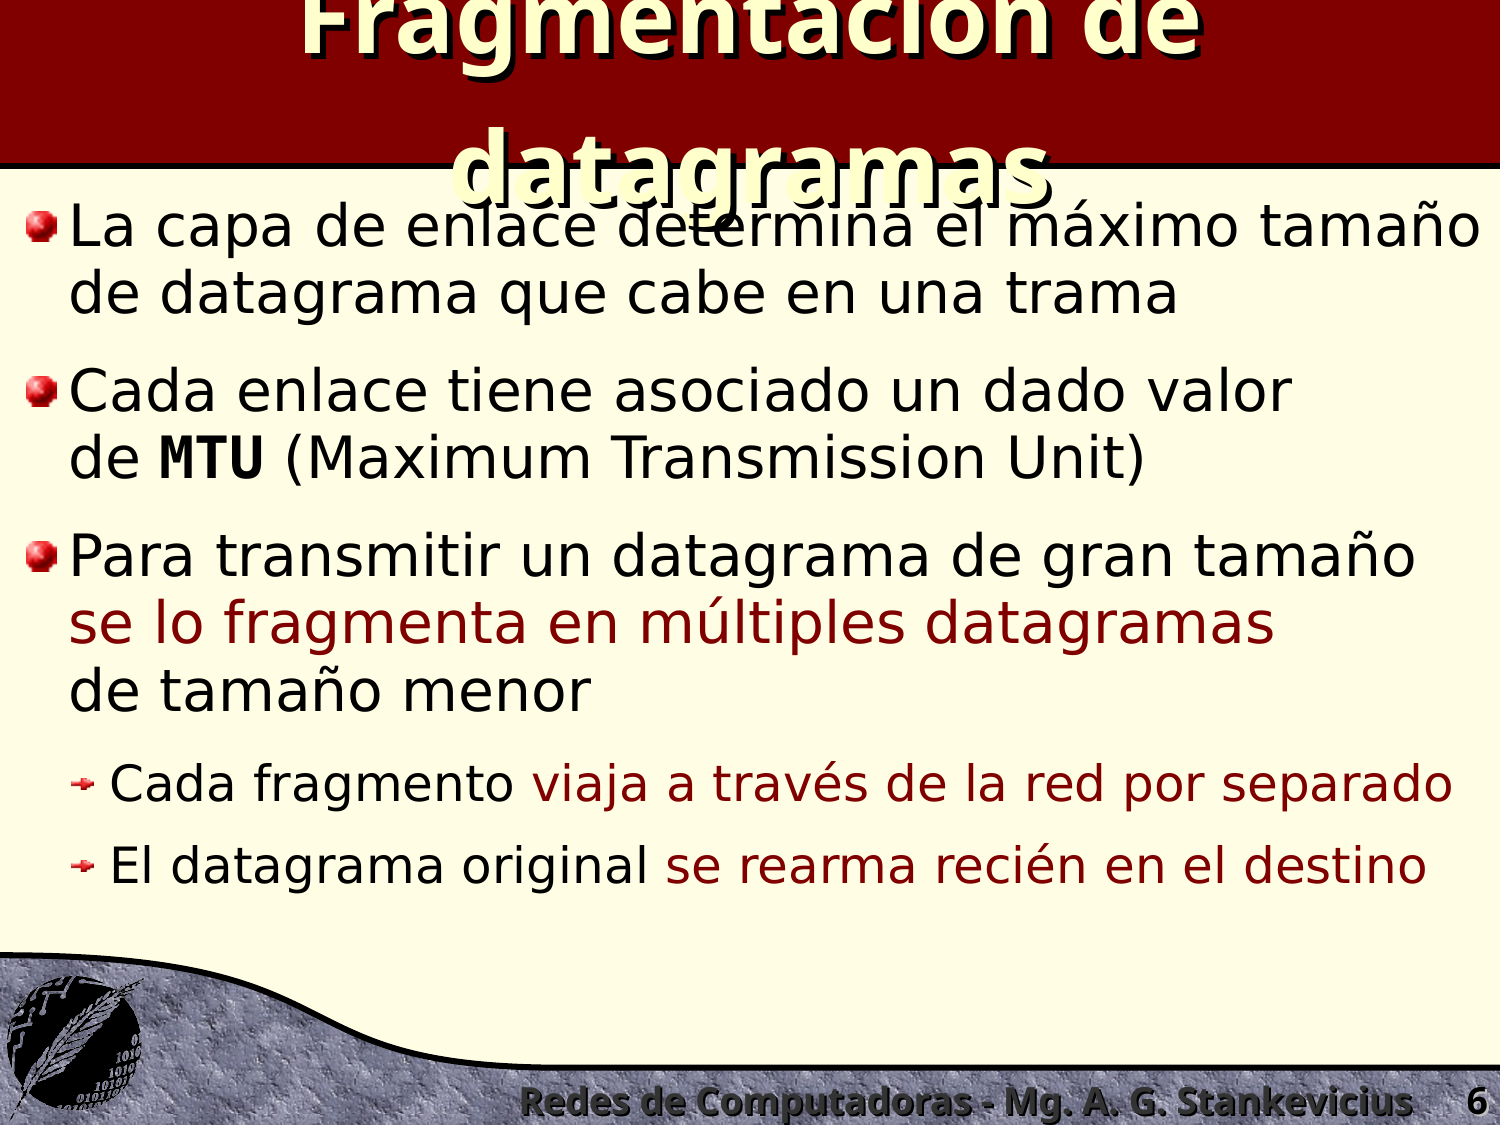

# Fragmentación de datagramas
La capa de enlace determina el máximo tamaño de datagrama que cabe en una trama
Cada enlace tiene asociado un dado valor
de MTU (Maximum Transmission Unit)
Para transmitir un datagrama de gran tamaño se lo fragmenta en múltiples datagramas
de tamaño menor
Cada fragmento viaja a través de la red por separado
El datagrama original se rearma recién en el destino
6